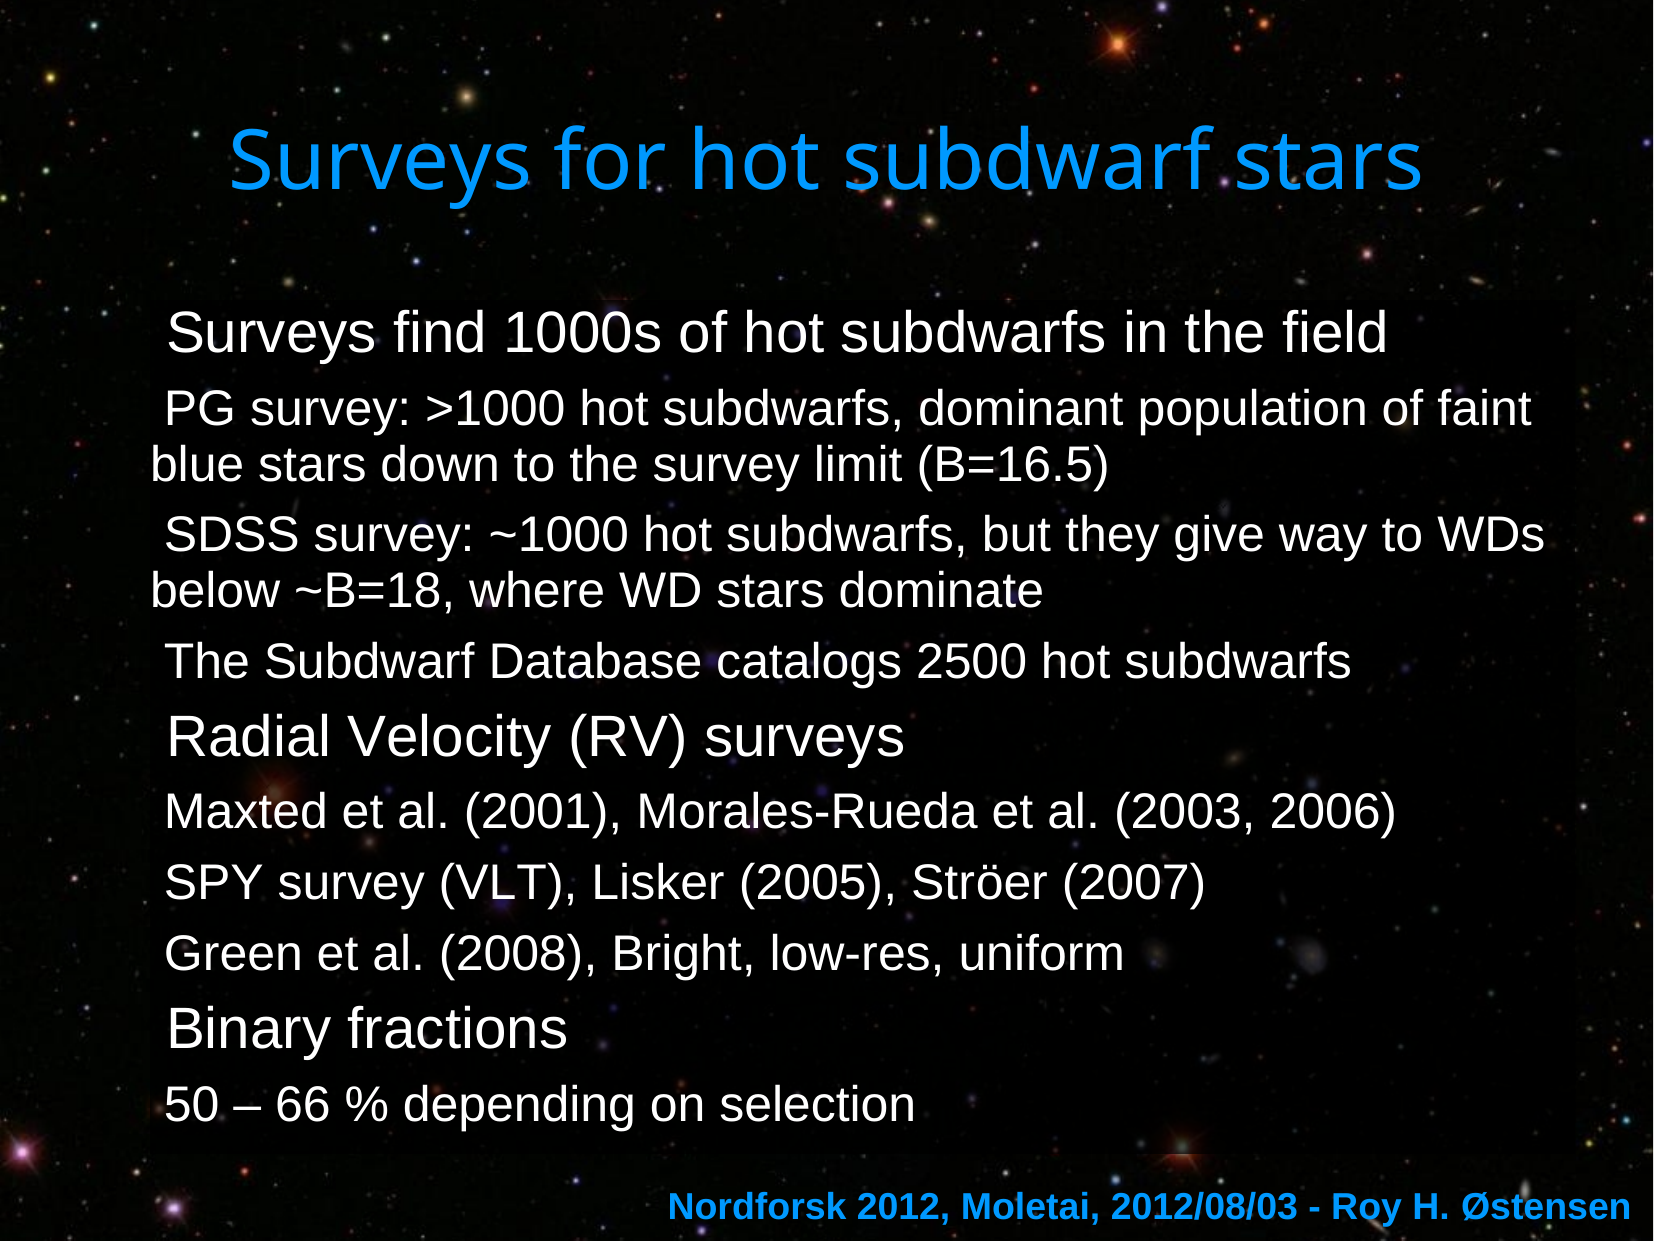

# Surveys for hot subdwarf stars
 Surveys find 1000s of hot subdwarfs in the field
 PG survey: >1000 hot subdwarfs, dominant population of faint blue stars down to the survey limit (B=16.5)
 SDSS survey: ~1000 hot subdwarfs, but they give way to WDs below ~B=18, where WD stars dominate
 The Subdwarf Database catalogs 2500 hot subdwarfs
 Radial Velocity (RV) surveys
 Maxted et al. (2001), Morales-Rueda et al. (2003, 2006)
 SPY survey (VLT), Lisker (2005), Ströer (2007)
 Green et al. (2008), Bright, low-res, uniform
 Binary fractions
 50 – 66 % depending on selection